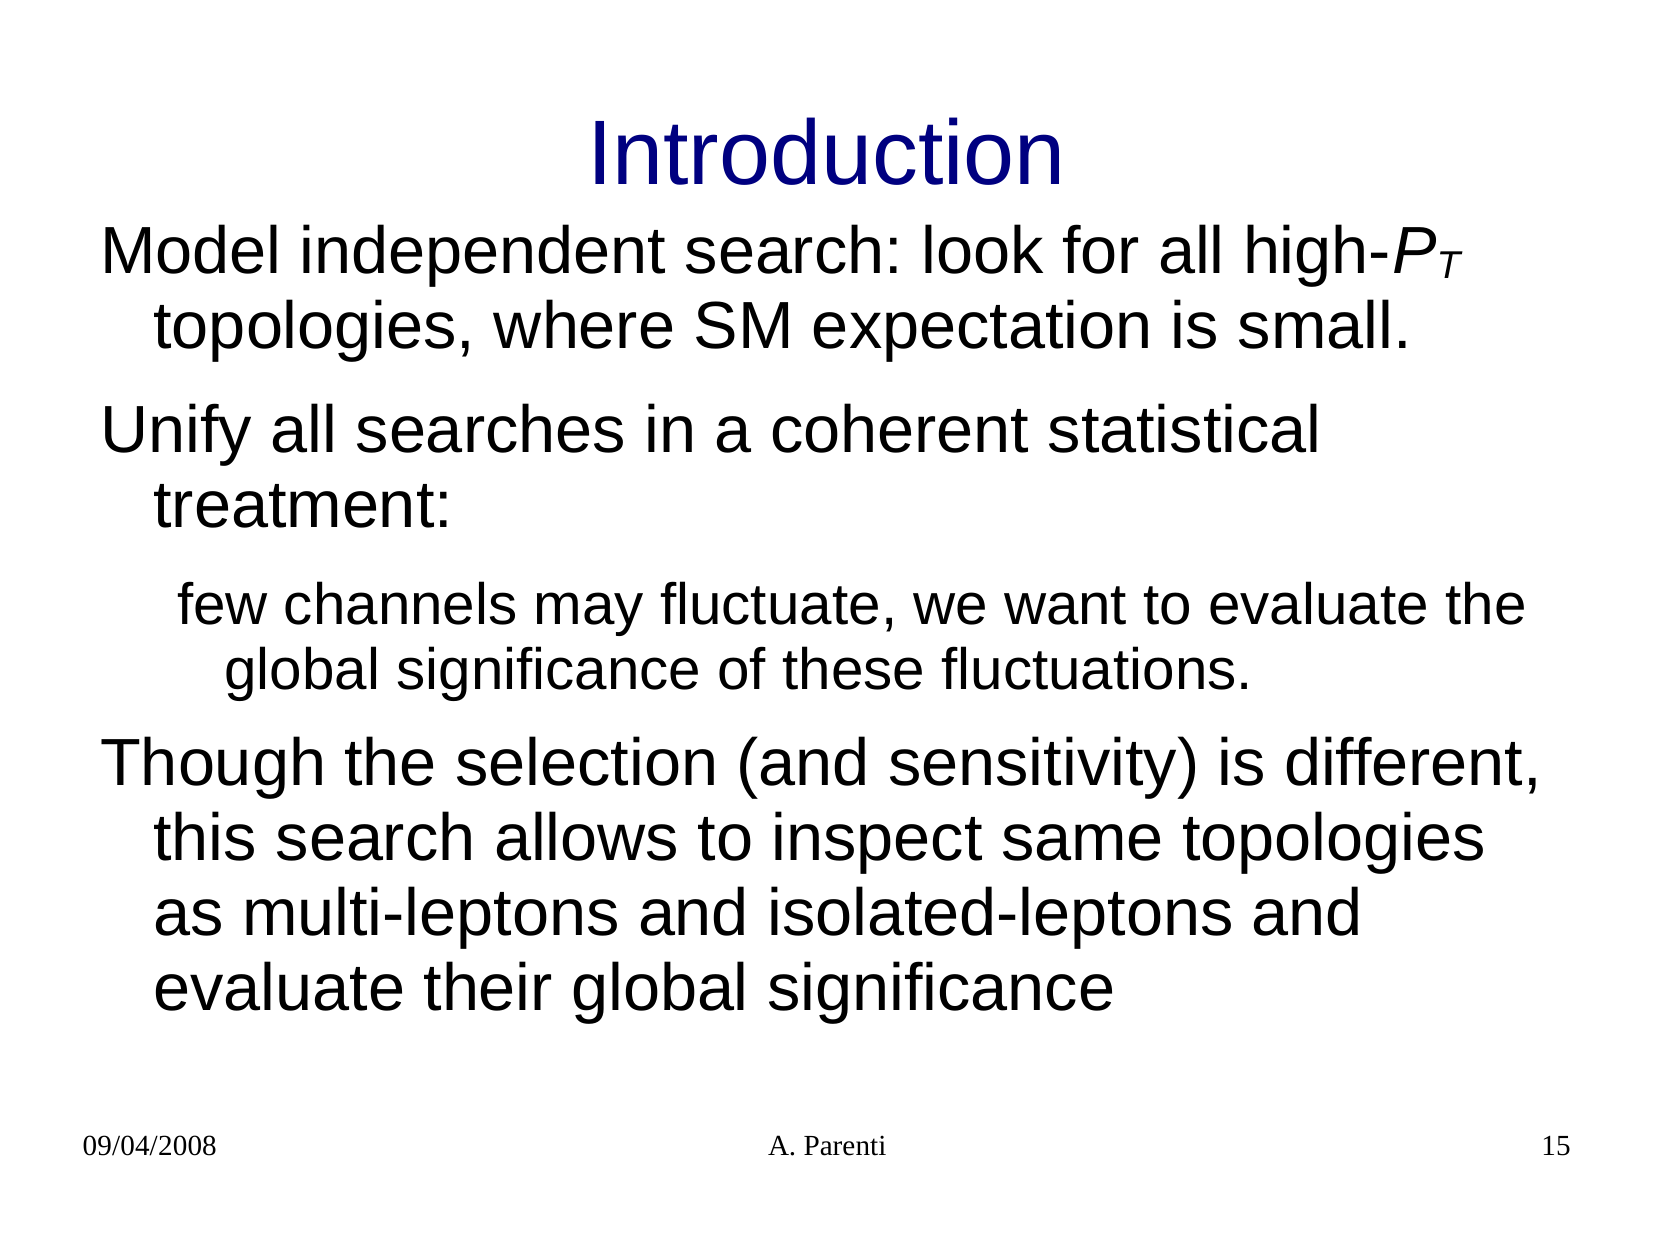

Introduction
# Model independent search: look for all high-PT topologies, where SM expectation is small.
Unify all searches in a coherent statistical treatment:
few channels may fluctuate, we want to evaluate the global significance of these fluctuations.
Though the selection (and sensitivity) is different, this search allows to inspect same topologies as multi-leptons and isolated-leptons and evaluate their global significance
09/04/2008
A. Parenti
15